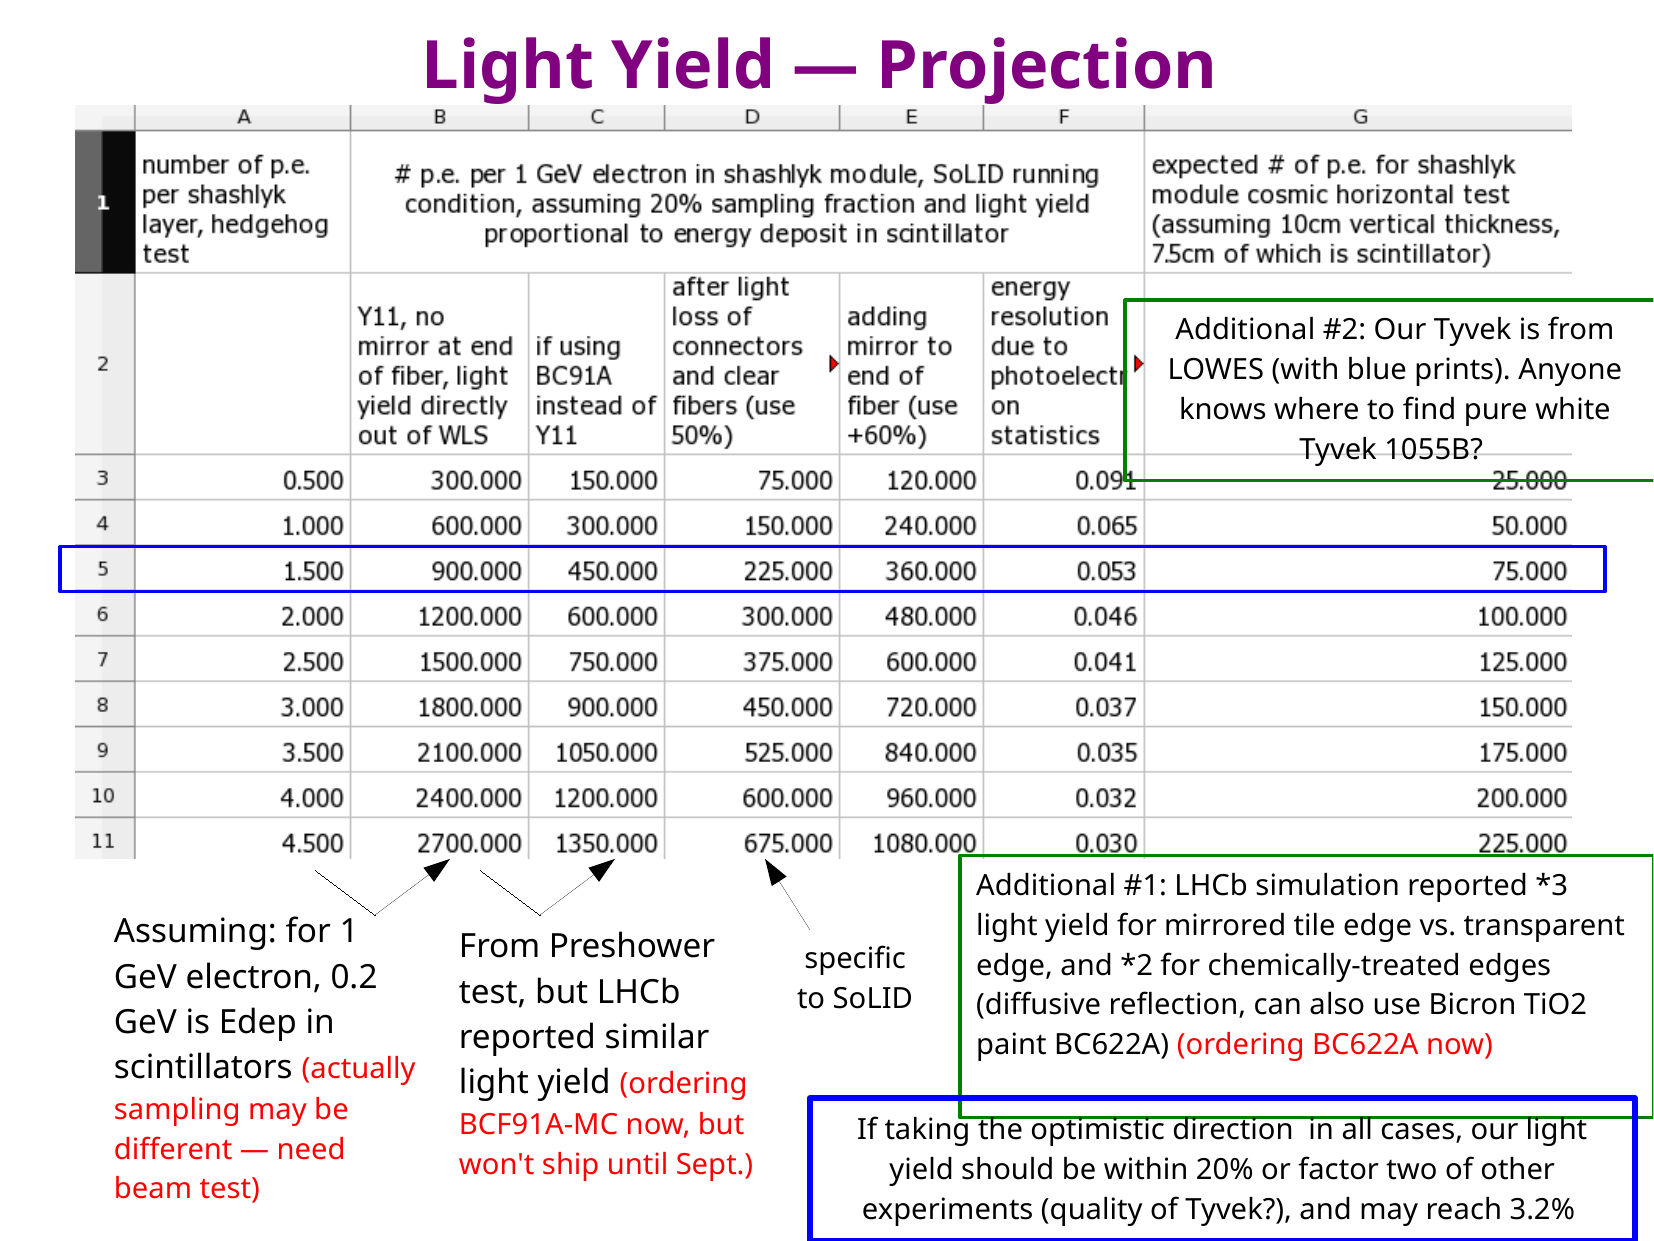

# Light Yield ― Projection
Additional #2: Our Tyvek is from LOWES (with blue prints). Anyone knows where to find pure white Tyvek 1055B?
Additional #1: LHCb simulation reported *3 light yield for mirrored tile edge vs. transparent edge, and *2 for chemically-treated edges (diffusive reflection, can also use Bicron TiO2 paint BC622A) (ordering BC622A now)
Assuming: for 1 GeV electron, 0.2 GeV is Edep in scintillators (actually sampling may be different ― need beam test)
From Preshower test, but LHCb reported similar light yield (ordering BCF91A-MC now, but won't ship until Sept.)
specific to SoLID
If taking the optimistic direction in all cases, our light yield should be within 20% or factor two of other experiments (quality of Tyvek?), and may reach 3.2%